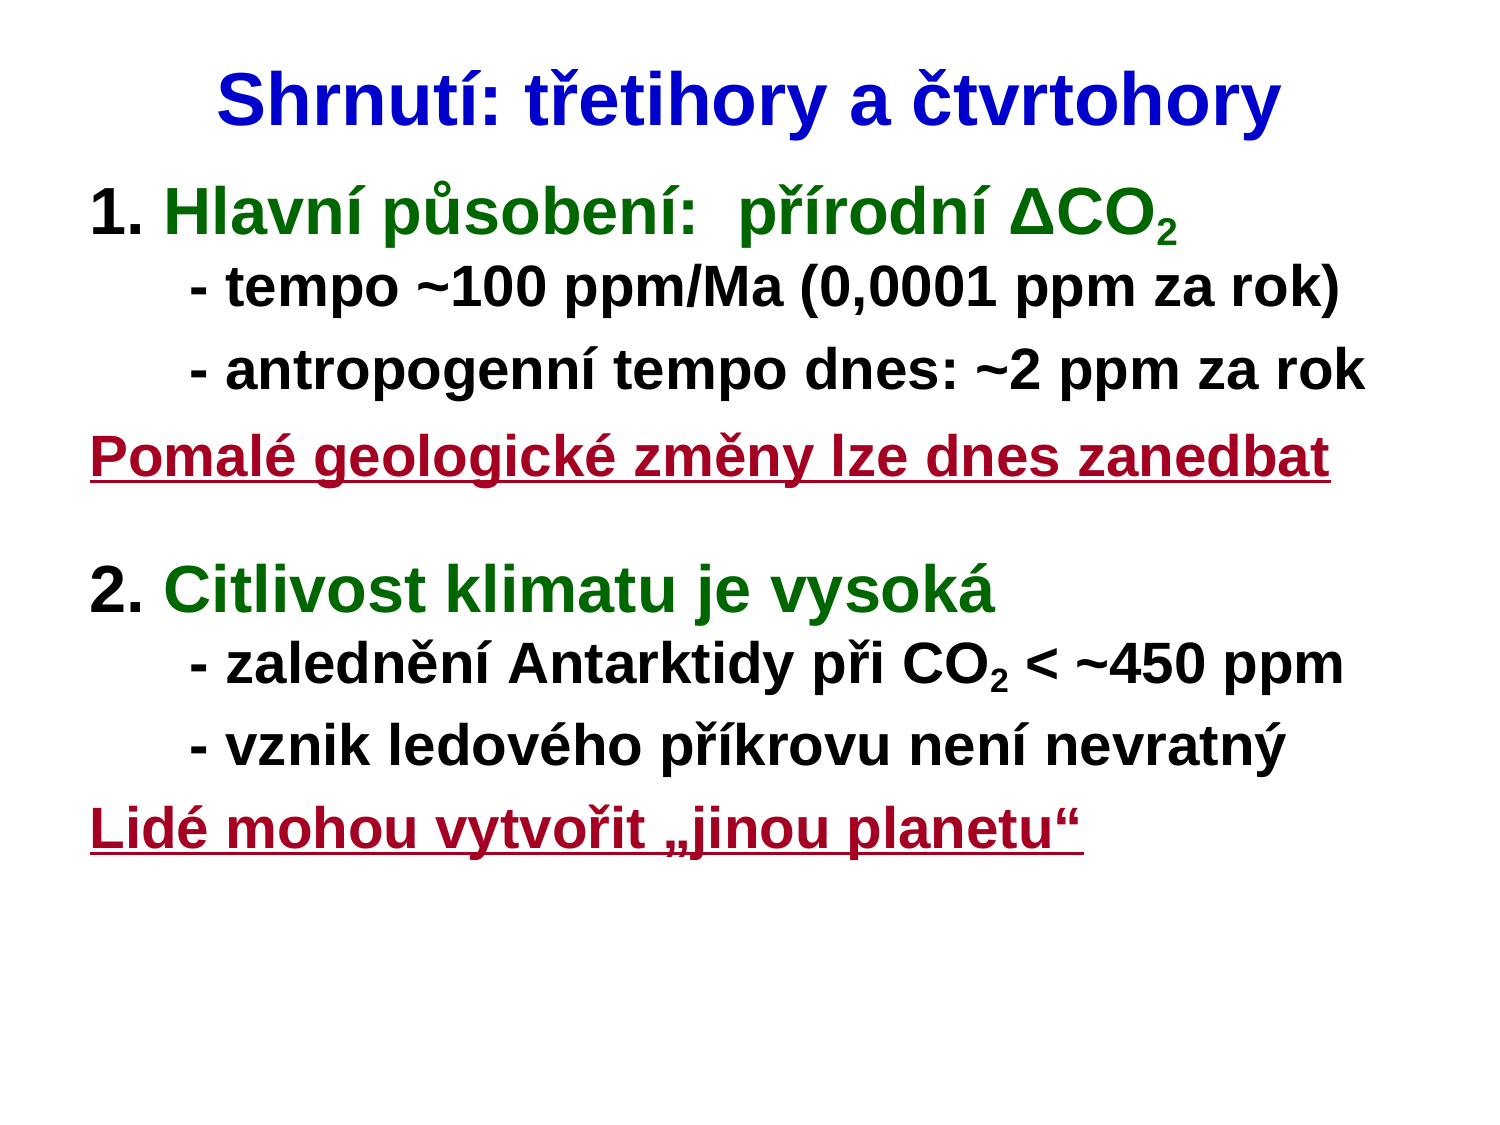

# Shrnutí: třetihory a čtvrtohory
1. Hlavní působení: přírodní ΔCO2
	- tempo ~100 ppm/Ma (0,0001 ppm za rok)
	- antropogenní tempo dnes: ~2 ppm za rok
Pomalé geologické změny lze dnes zanedbat
2. Citlivost klimatu je vysoká
	- zalednění Antarktidy při CO2 < ~450 ppm
	- vznik ledového příkrovu není nevratný
Lidé mohou vytvořit „jinou planetu“